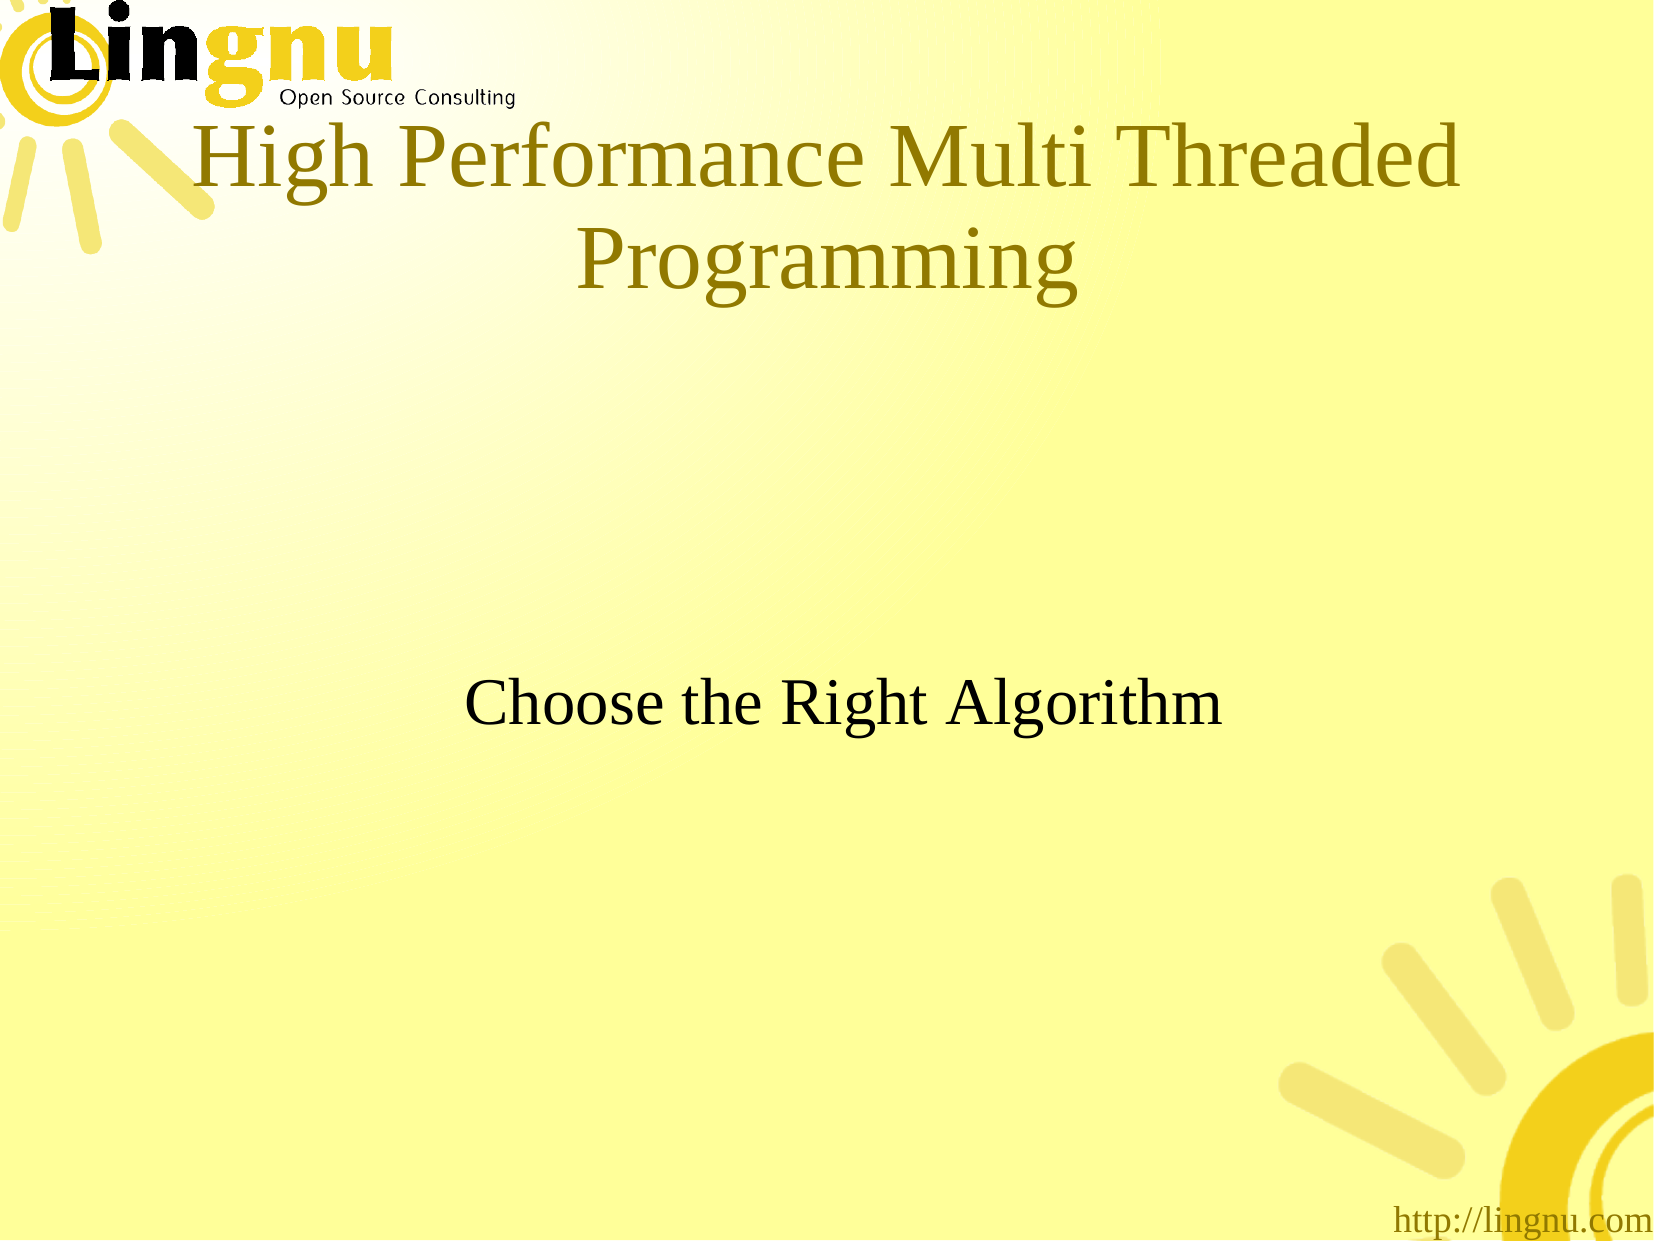

# High Performance Multi Threaded Programming
Choose the Right Algorithm